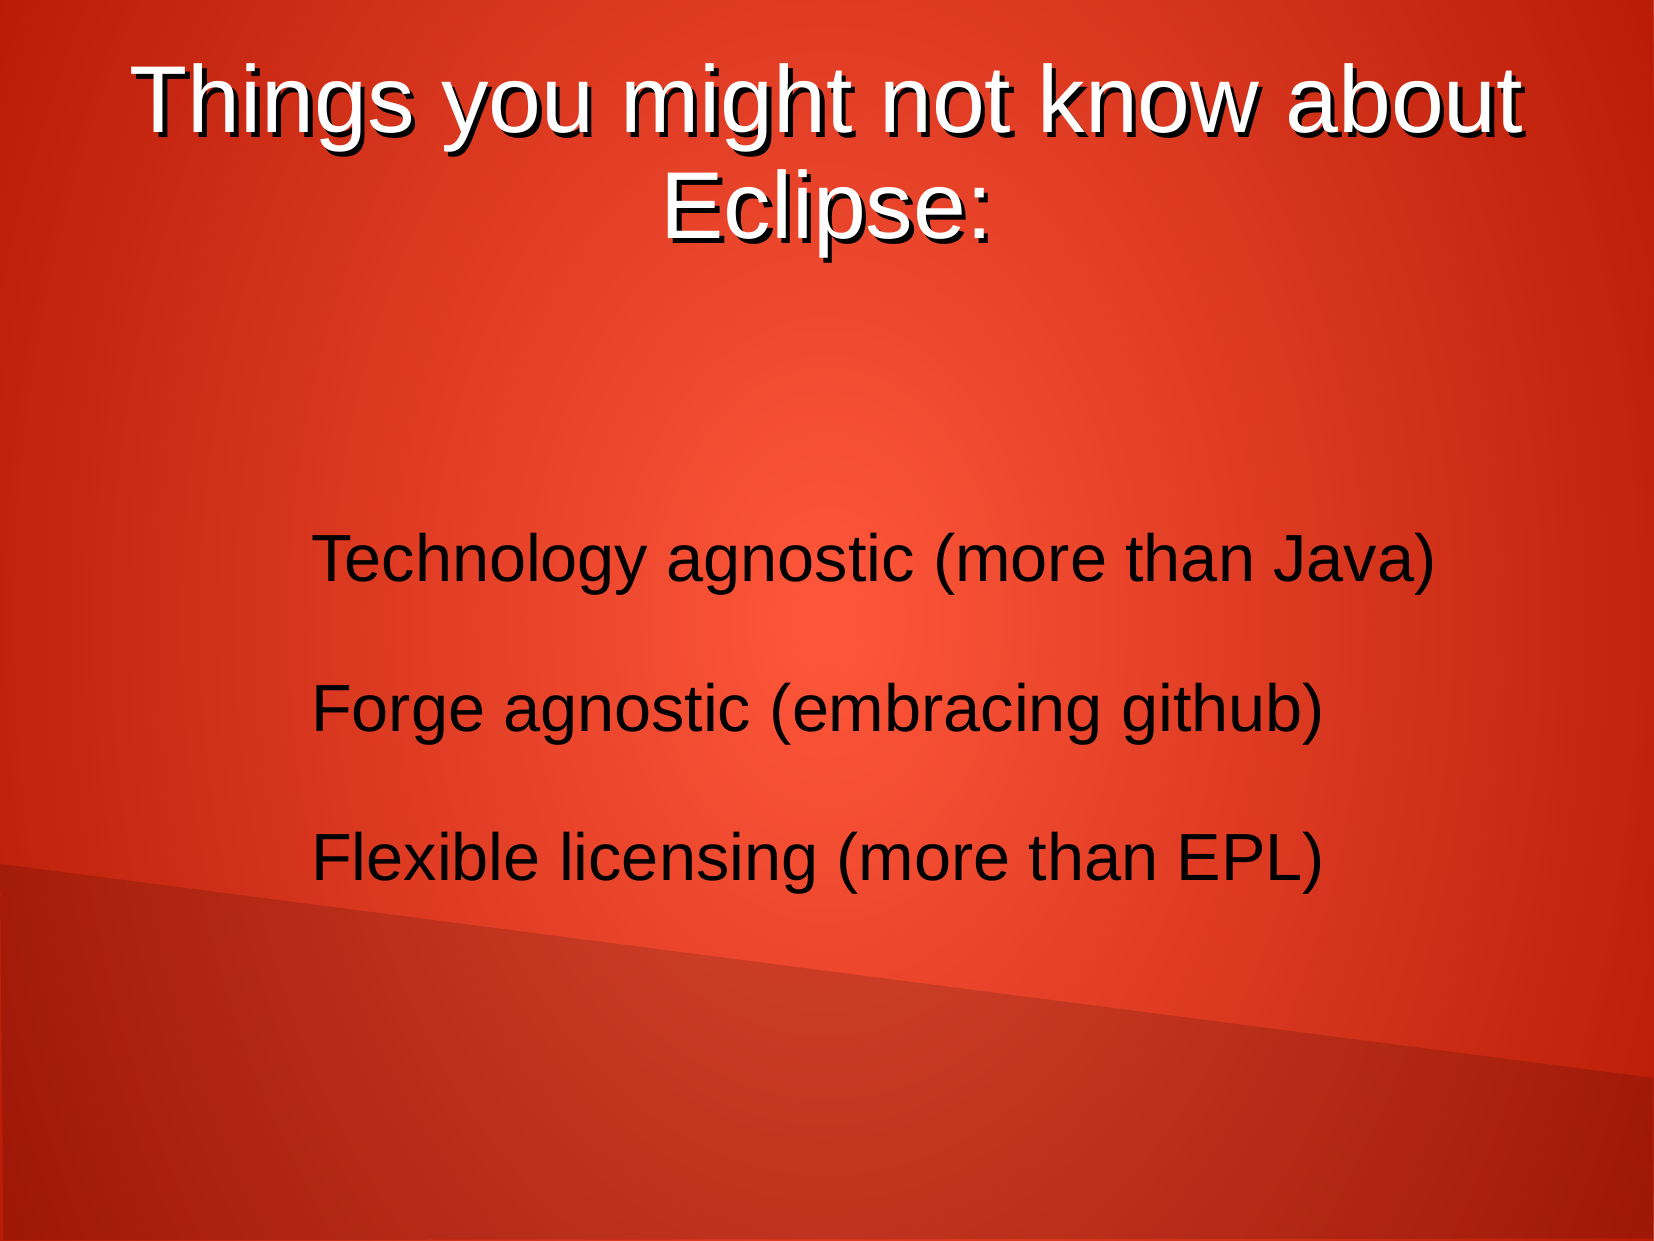

Things you might not know about Eclipse:
# Technology agnostic (more than Java)
	Forge agnostic (embracing github)
	Flexible licensing (more than EPL)